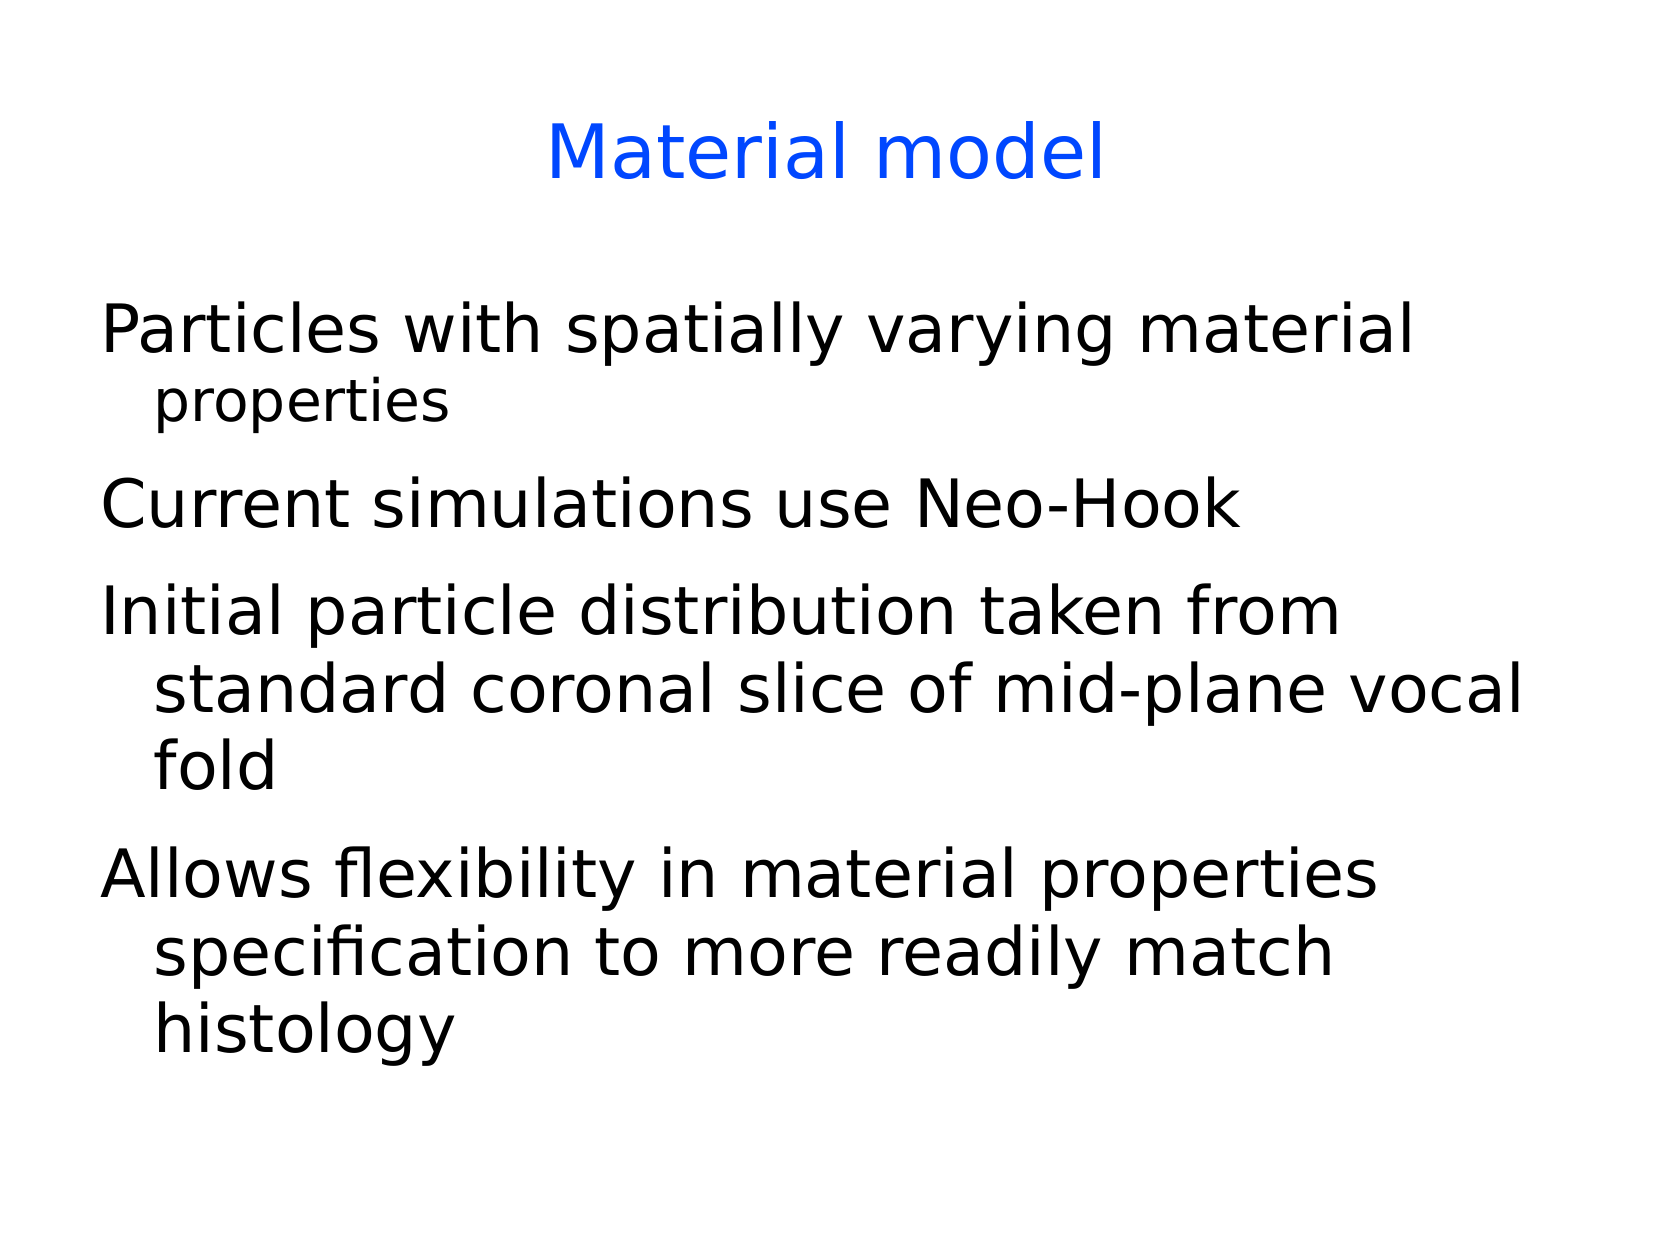

# Material model
Particles with spatially varying material properties
Current simulations use Neo-Hook
Initial particle distribution taken from standard coronal slice of mid-plane vocal fold
Allows flexibility in material properties specification to more readily match histology